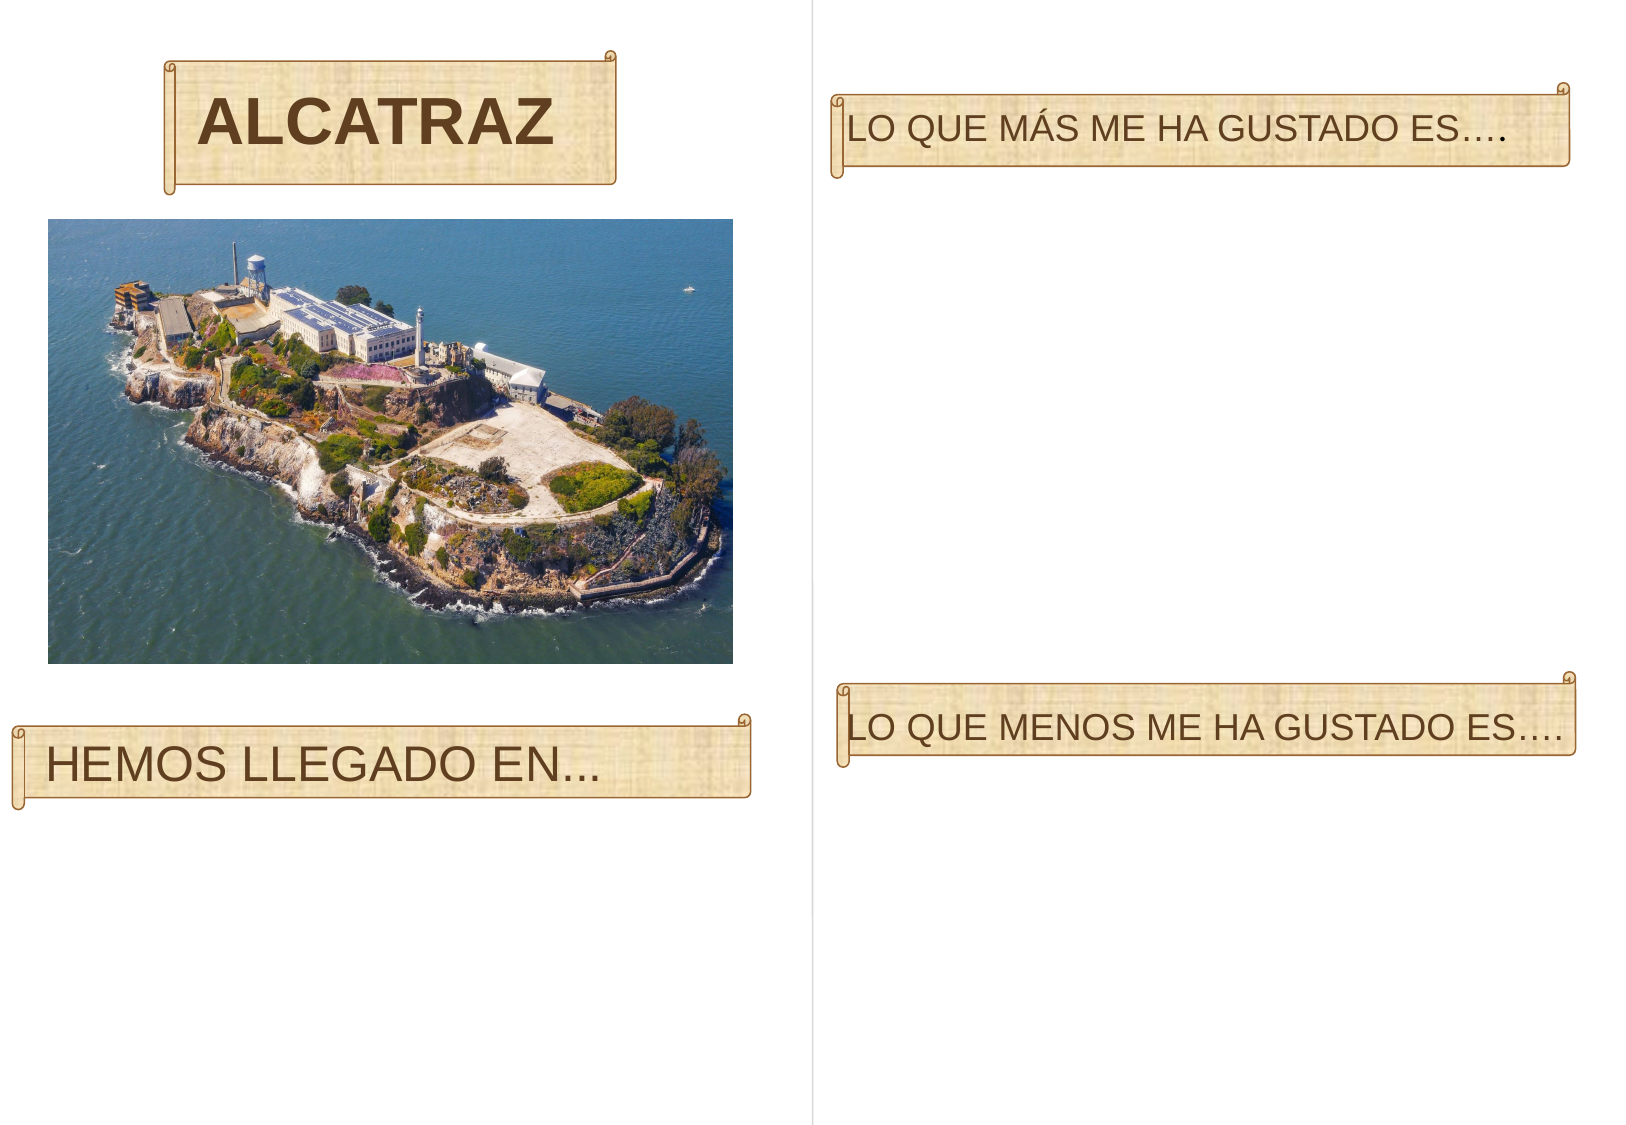

ALCATRAZ
LO QUE MÁS ME HA GUSTADO ES….
LO QUE MENOS ME HA GUSTADO ES….
HEMOS LLEGADO EN...